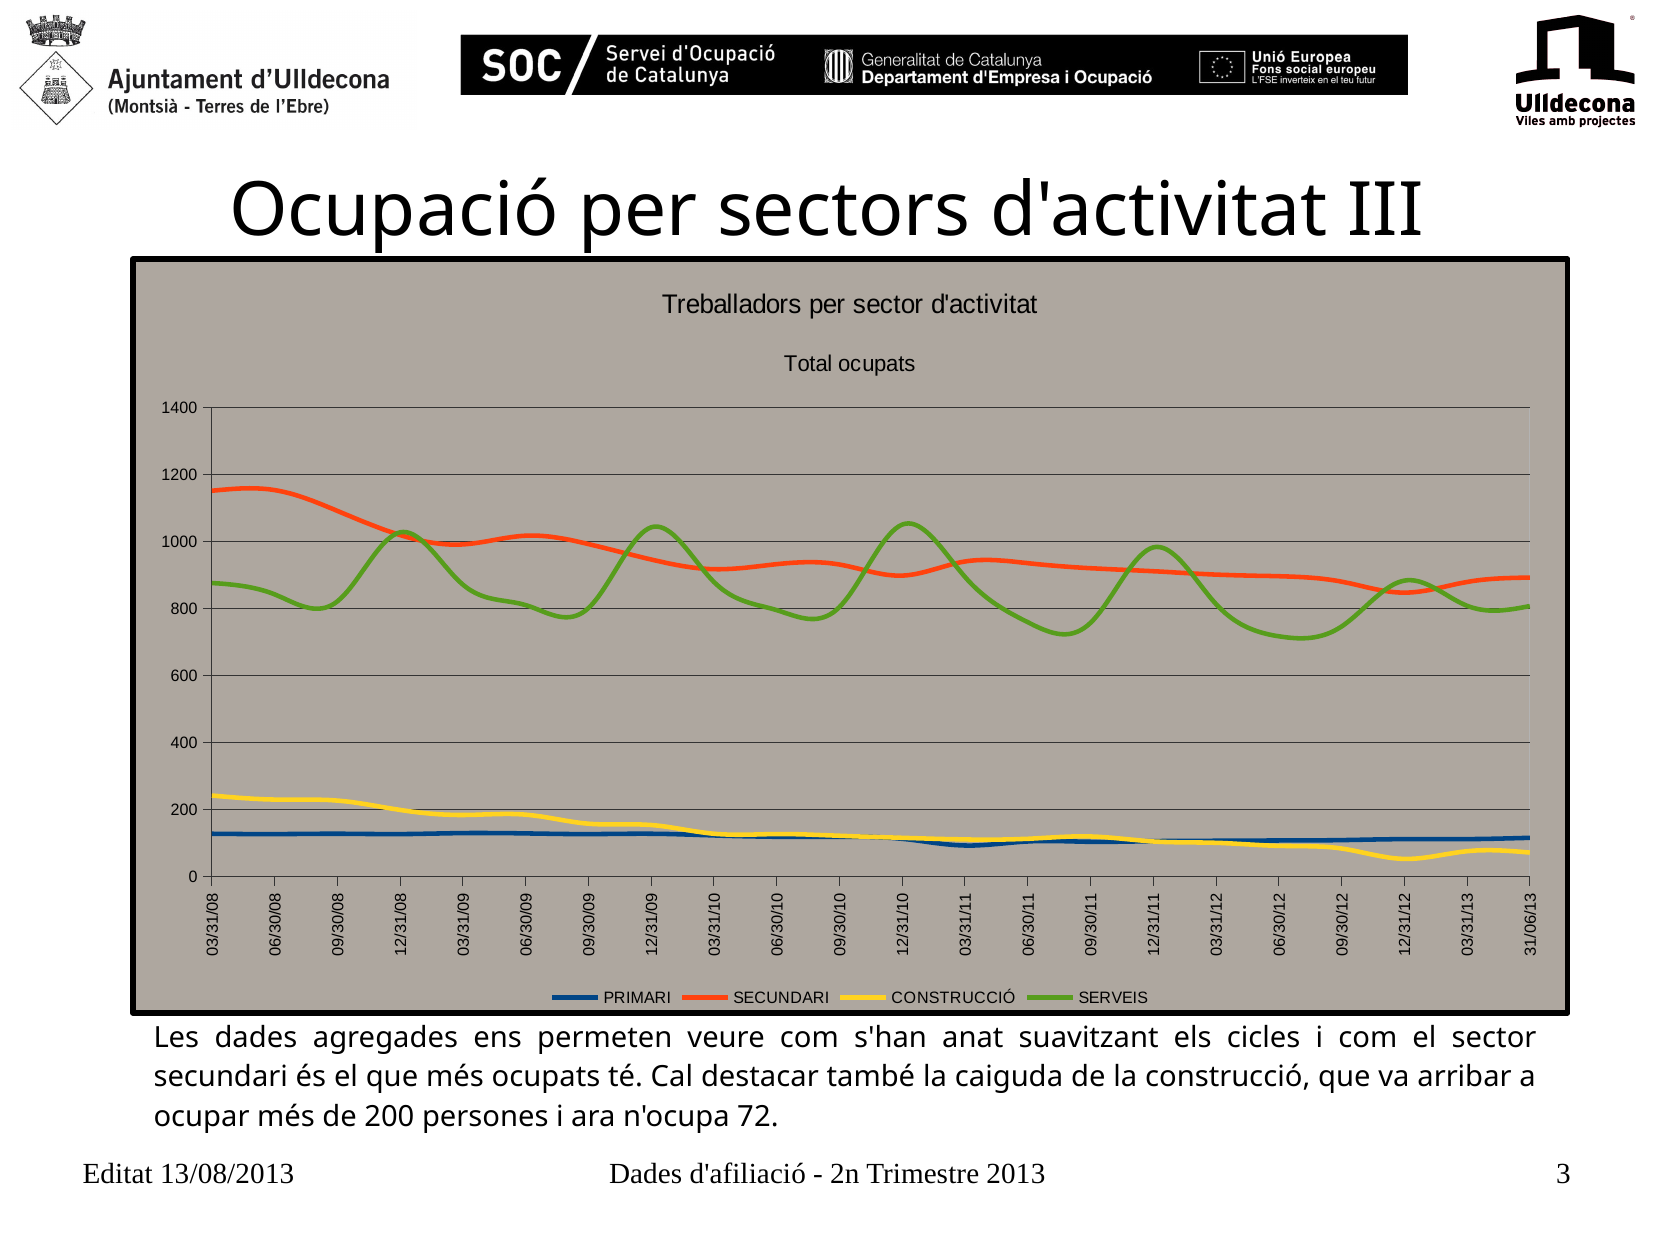

# Ocupació per sectors d'activitat III
### Chart: Treballadors per sector d'activitat
Total ocupats
| Category | PRIMARI | SECUNDARI | CONSTRUCCIÓ | SERVEIS |
|---|---|---|---|---|
| 39538 | 128.0 | 1151.0 | 242.0 | 876.0 |
| 39629 | 127.0 | 1153.0 | 230.0 | 842.0 |
| 39721 | 128.0 | 1091.0 | 227.0 | 821.0 |
| 39813 | 127.0 | 1019.0 | 199.0 | 1027.0 |
| 39903 | 130.0 | 991.0 | 184.0 | 871.0 |
| 39994 | 129.0 | 1017.0 | 185.0 | 810.0 |
| 40086 | 127.0 | 992.0 | 158.0 | 801.0 |
| 40178 | 128.0 | 946.0 | 154.0 | 1042.0 |
| 40268 | 123.0 | 917.0 | 128.0 | 879.0 |
| 40359 | 119.0 | 932.0 | 127.0 | 795.0 |
| 40451 | 119.0 | 931.0 | 122.0 | 804.0 |
| 40543 | 113.0 | 898.0 | 116.0 | 1050.0 |
| 40633 | 93.0 | 940.0 | 111.0 | 894.0 |
| 40724 | 105.0 | 935.0 | 113.0 | 759.0 |
| 40816 | 104.0 | 920.0 | 120.0 | 757.0 |
| 40908 | 106.0 | 911.0 | 105.0 | 982.0 |
| 40999 | 107.0 | 901.0 | 101.0 | 813.0 |
| 41090 | 108.0 | 896.0 | 92.0 | 717.0 |
| 41182 | 109.0 | 880.0 | 84.0 | 746.0 |
| 41274 | 112.0 | 847.0 | 53.0 | 883.0 |
| 41364 | 112.0 | 879.0 | 76.0 | 808.0 |
| 31/06/13 | 116.0 | 892.0 | 72.0 | 807.0 |Les dades agregades ens permeten veure com s'han anat suavitzant els cicles i com el sector secundari és el que més ocupats té. Cal destacar també la caiguda de la construcció, que va arribar a ocupar més de 200 persones i ara n'ocupa 72.
Editat 13/08/2013
Dades d'afiliació - 2n Trimestre 2013
3